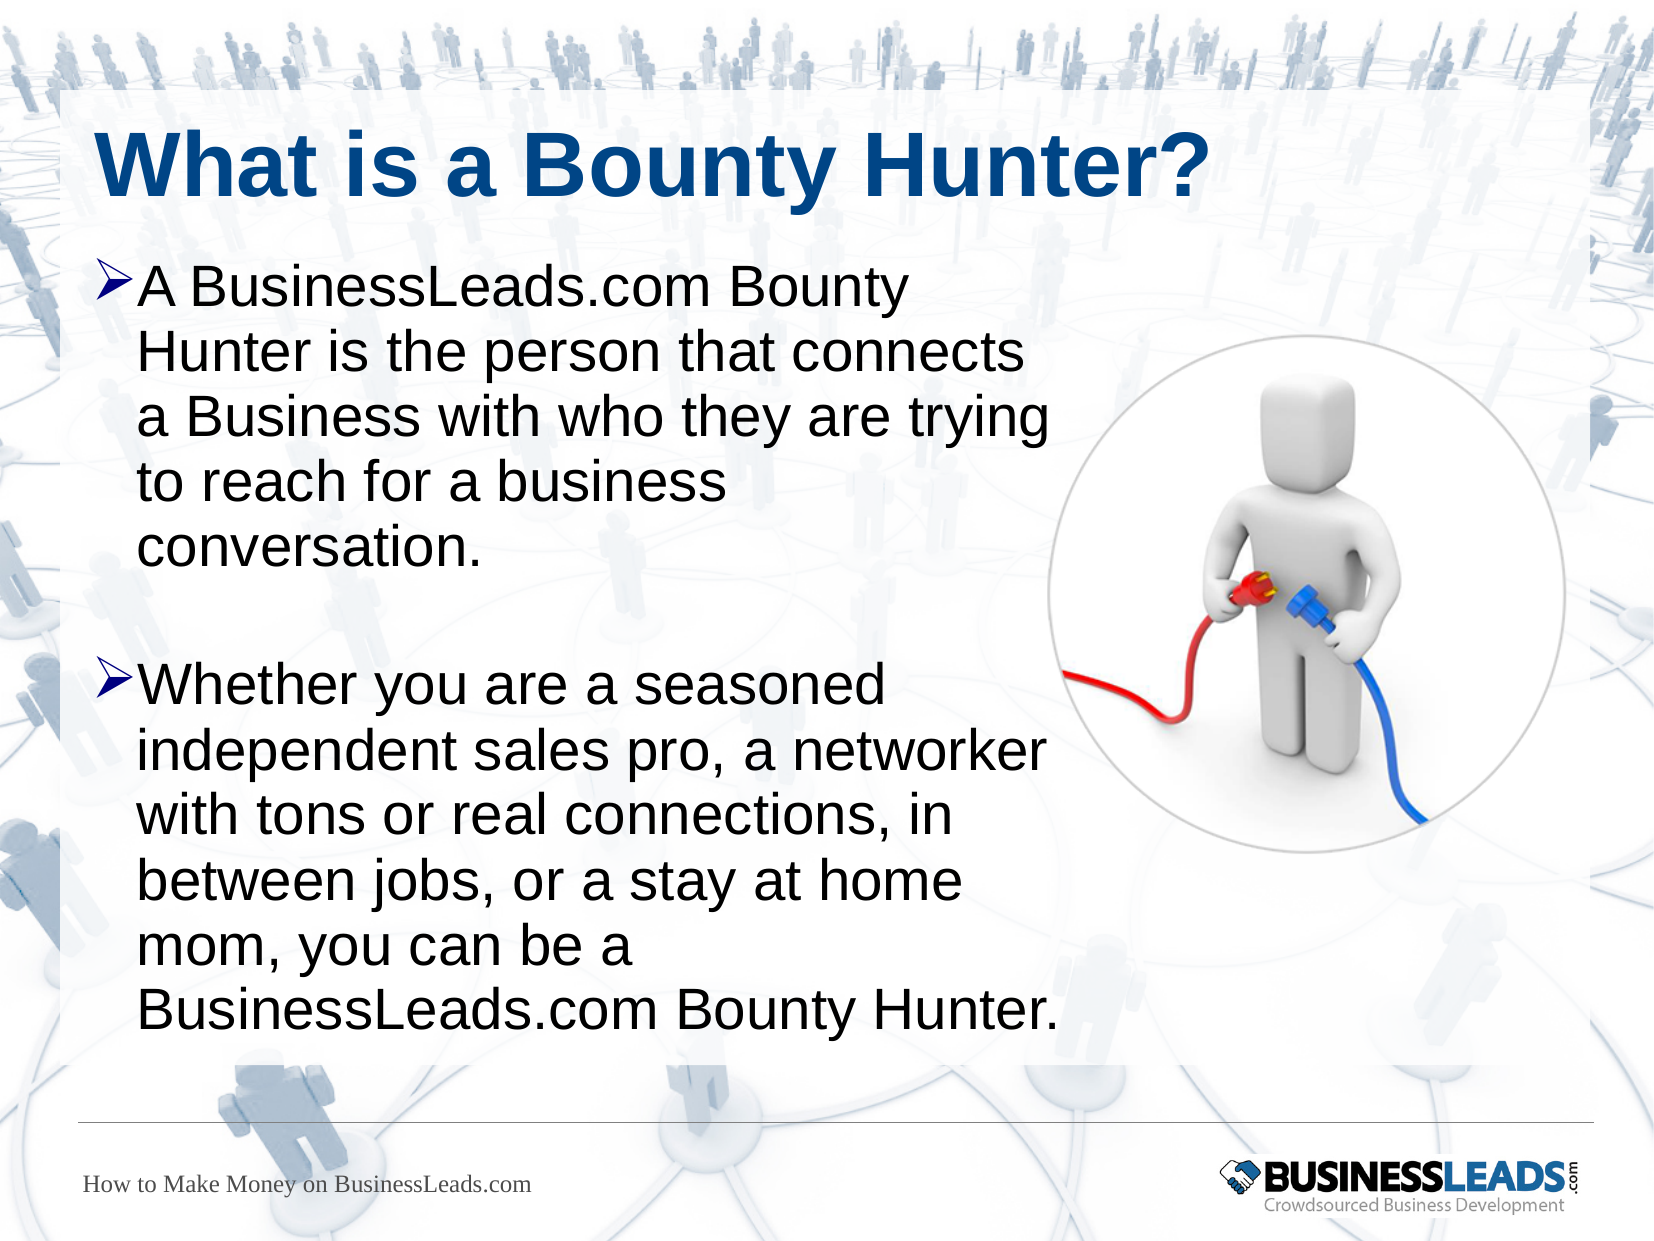

# What is a Bounty Hunter?
A BusinessLeads.com Bounty Hunter is the person that connects a Business with who they are trying to reach for a business conversation.
Whether you are a seasoned independent sales pro, a networker with tons or real connections, in between jobs, or a stay at home mom, you can be a BusinessLeads.com Bounty Hunter.